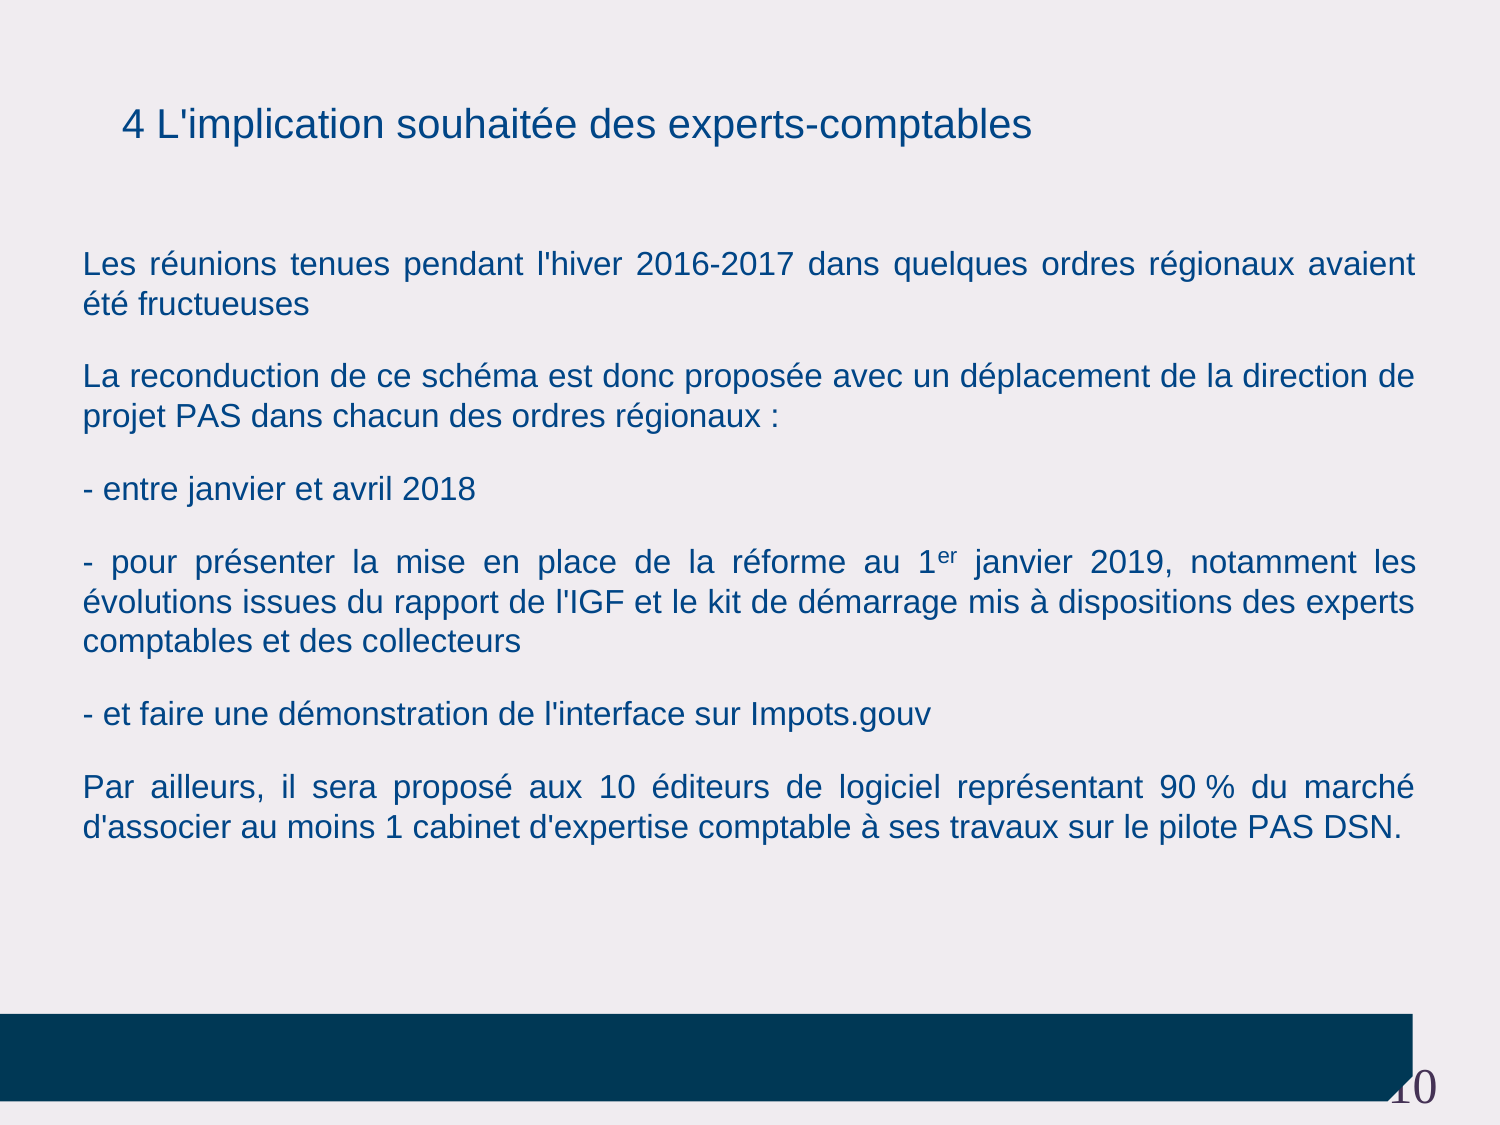

# 4 L'implication souhaitée des experts-comptables
Les réunions tenues pendant l'hiver 2016-2017 dans quelques ordres régionaux avaient été fructueuses
La reconduction de ce schéma est donc proposée avec un déplacement de la direction de projet PAS dans chacun des ordres régionaux :
- entre janvier et avril 2018
- pour présenter la mise en place de la réforme au 1er janvier 2019, notamment les évolutions issues du rapport de l'IGF et le kit de démarrage mis à dispositions des experts comptables et des collecteurs
- et faire une démonstration de l'interface sur Impots.gouv
Par ailleurs, il sera proposé aux 10 éditeurs de logiciel représentant 90 % du marché d'associer au moins 1 cabinet d'expertise comptable à ses travaux sur le pilote PAS DSN.